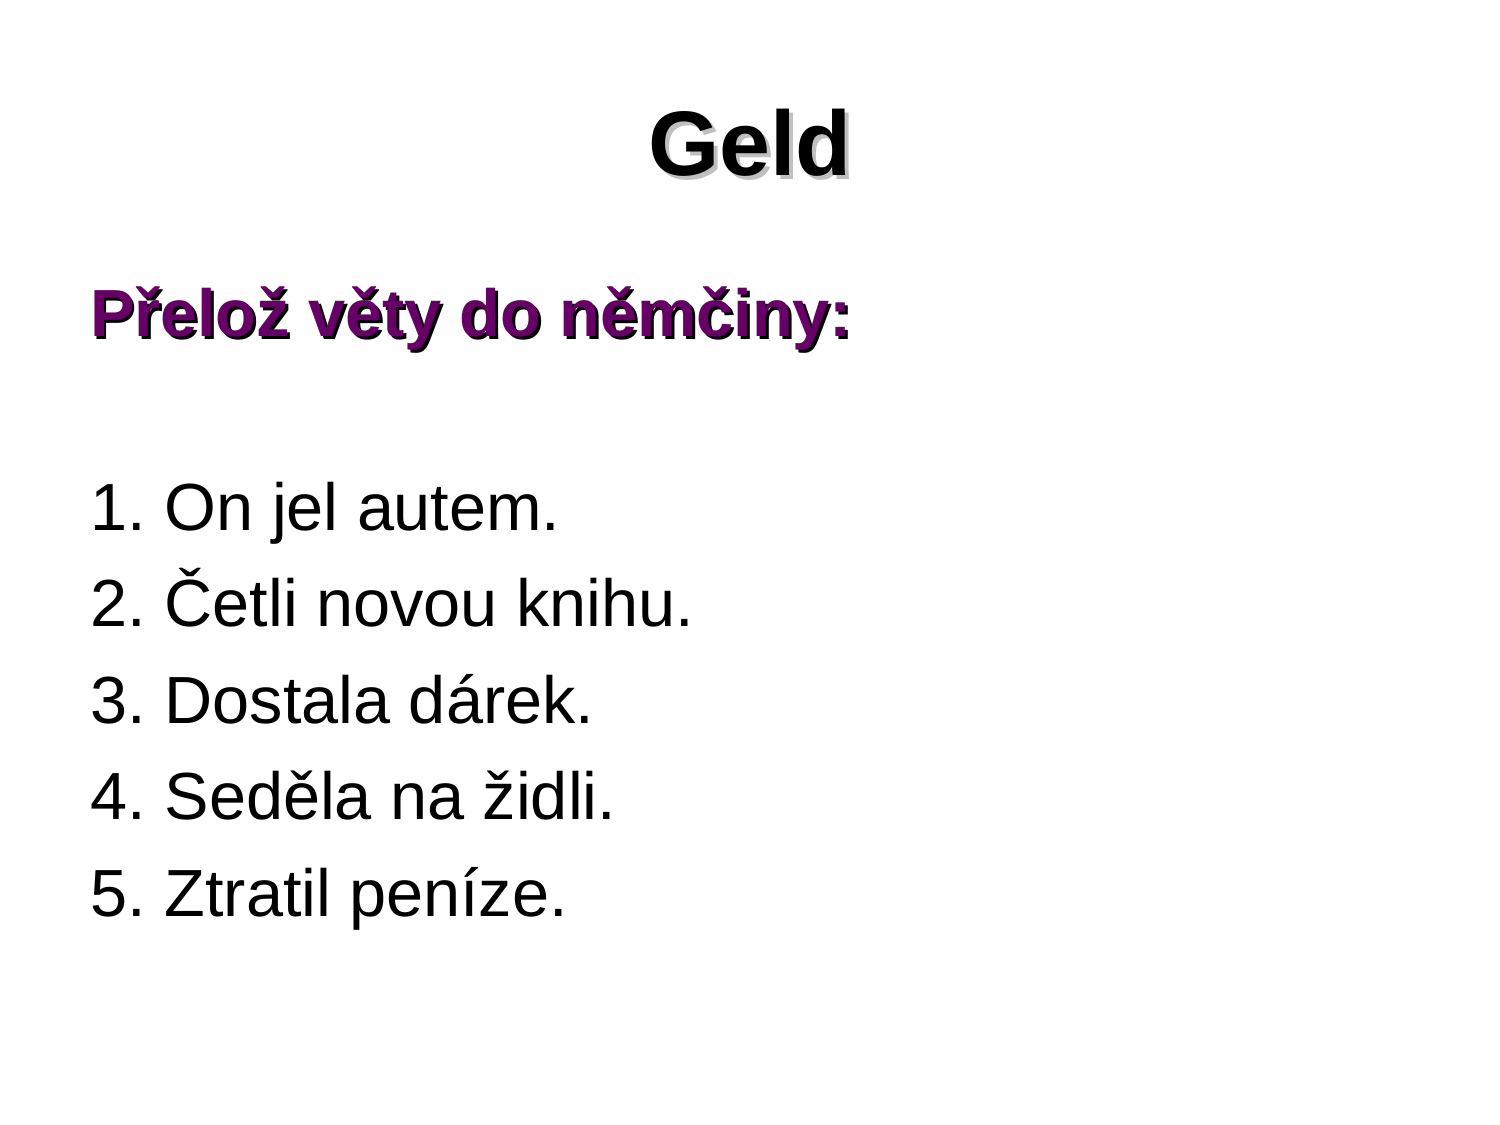

# Geld
Přelož věty do němčiny:
 On jel autem.
 Četli novou knihu.
 Dostala dárek.
 Seděla na židli.
 Ztratil peníze.